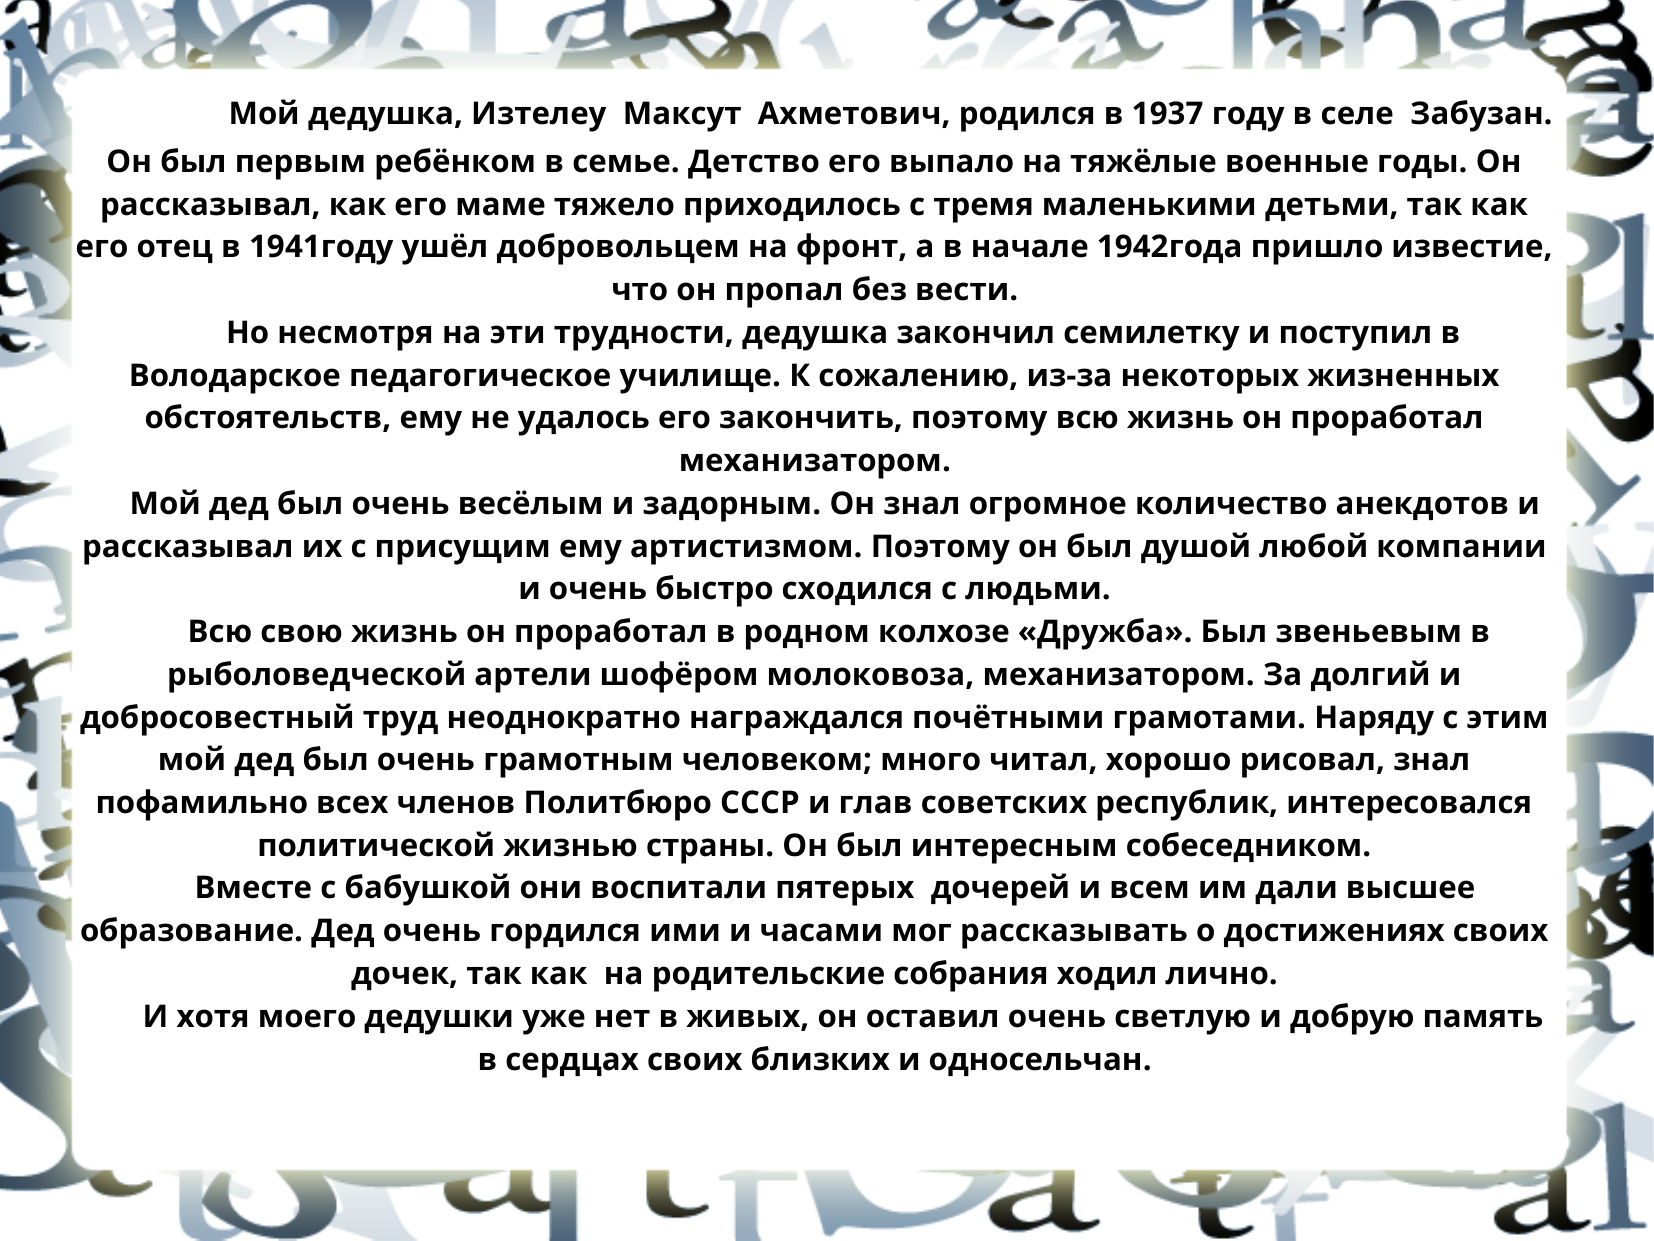

# Мой дедушка, Изтелеу Максут Ахметович, родился в 1937 году в селе Забузан. Он был первым ребёнком в семье. Детство его выпало на тяжёлые военные годы. Он рассказывал, как его маме тяжело приходилось с тремя маленькими детьми, так как его отец в 1941году ушёл добровольцем на фронт, а в начале 1942года пришло известие, что он пропал без вести.
 Но несмотря на эти трудности, дедушка закончил семилетку и поступил в Володарское педагогическое училище. К сожалению, из-за некоторых жизненных обстоятельств, ему не удалось его закончить, поэтому всю жизнь он проработал механизатором.
 Мой дед был очень весёлым и задорным. Он знал огромное количество анекдотов и рассказывал их с присущим ему артистизмом. Поэтому он был душой любой компании и очень быстро сходился с людьми.
 Всю свою жизнь он проработал в родном колхозе «Дружба». Был звеньевым в рыболоведческой артели шофёром молоковоза, механизатором. За долгий и добросовестный труд неоднократно награждался почётными грамотами. Наряду с этим мой дед был очень грамотным человеком; много читал, хорошо рисовал, знал пофамильно всех членов Политбюро СССР и глав советских республик, интересовался политической жизнью страны. Он был интересным собеседником.
 Вместе с бабушкой они воспитали пятерых дочерей и всем им дали высшее образование. Дед очень гордился ими и часами мог рассказывать о достижениях своих дочек, так как на родительские собрания ходил лично.
 И хотя моего дедушки уже нет в живых, он оставил очень светлую и добрую память в сердцах своих близких и односельчан.